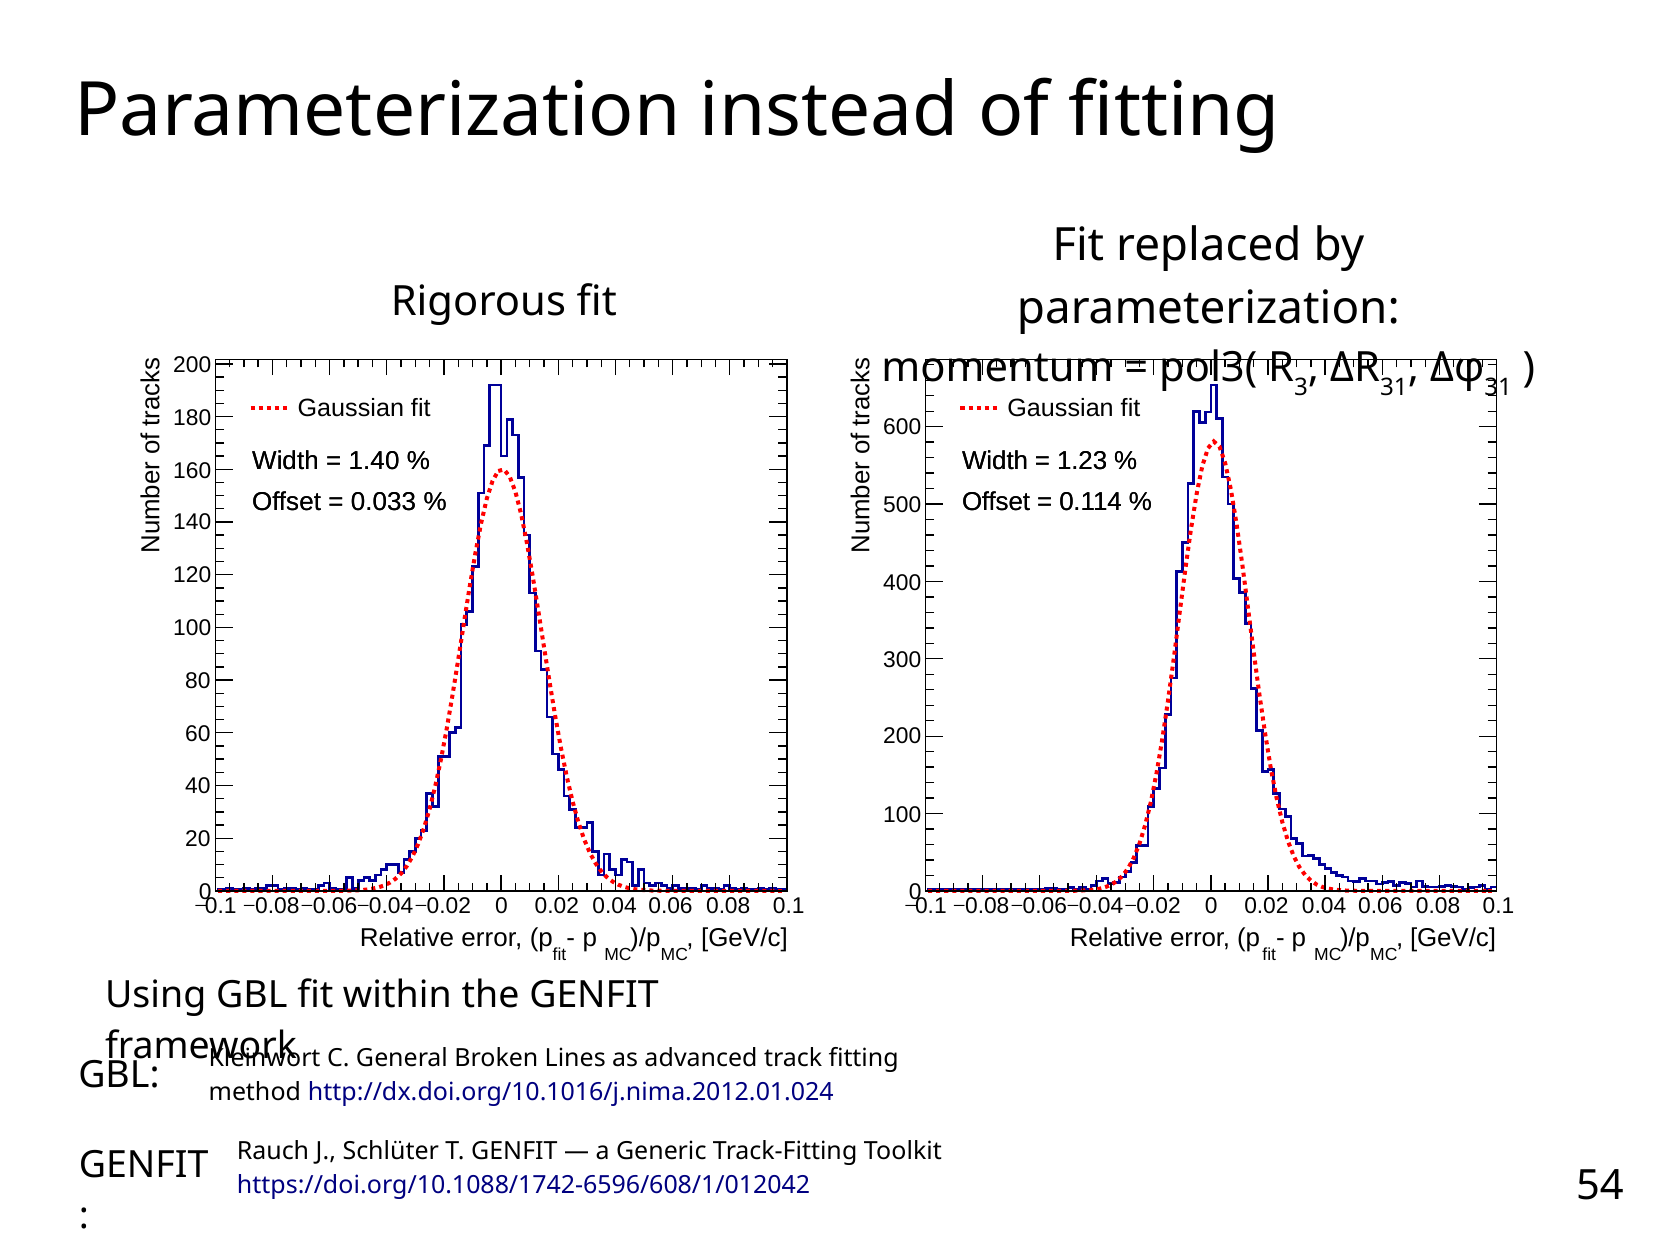

Parameterization instead of fitting
Fit replaced by parameterization:
momentum = pol3( R3, ΔR31, Δφ31 )
Rigorous fit
Using GBL fit within the GENFIT framework
Kleinwort C. General Broken Lines as advanced track fitting method http://dx.doi.org/10.1016/j.nima.2012.01.024
GBL:
Rauch J., Schlüter T. GENFIT — a Generic Track-Fitting Toolkit
https://doi.org/10.1088/1742-6596/608/1/012042
GENFIT:
54